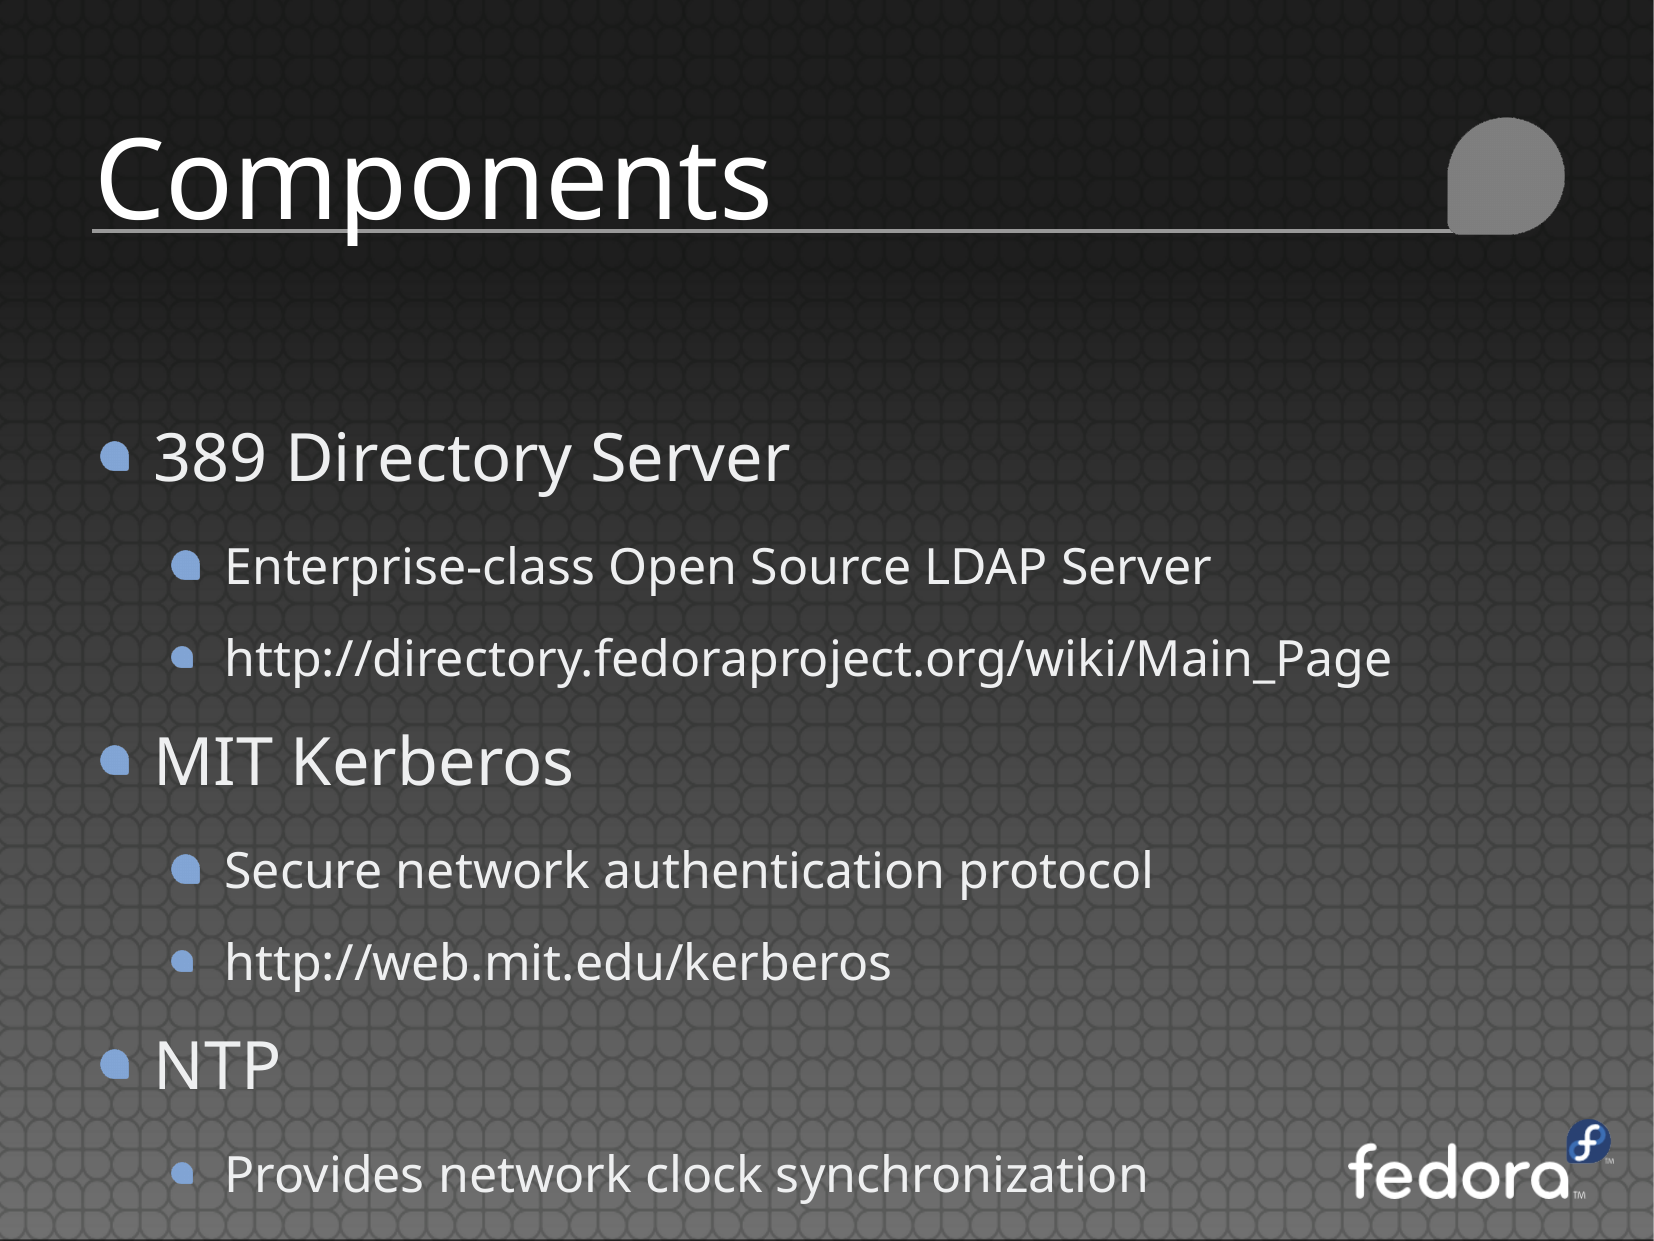

Components
# 389 Directory Server
Enterprise-class Open Source LDAP Server
http://directory.fedoraproject.org/wiki/Main_Page
MIT Kerberos
Secure network authentication protocol
http://web.mit.edu/kerberos
NTP
Provides network clock synchronization